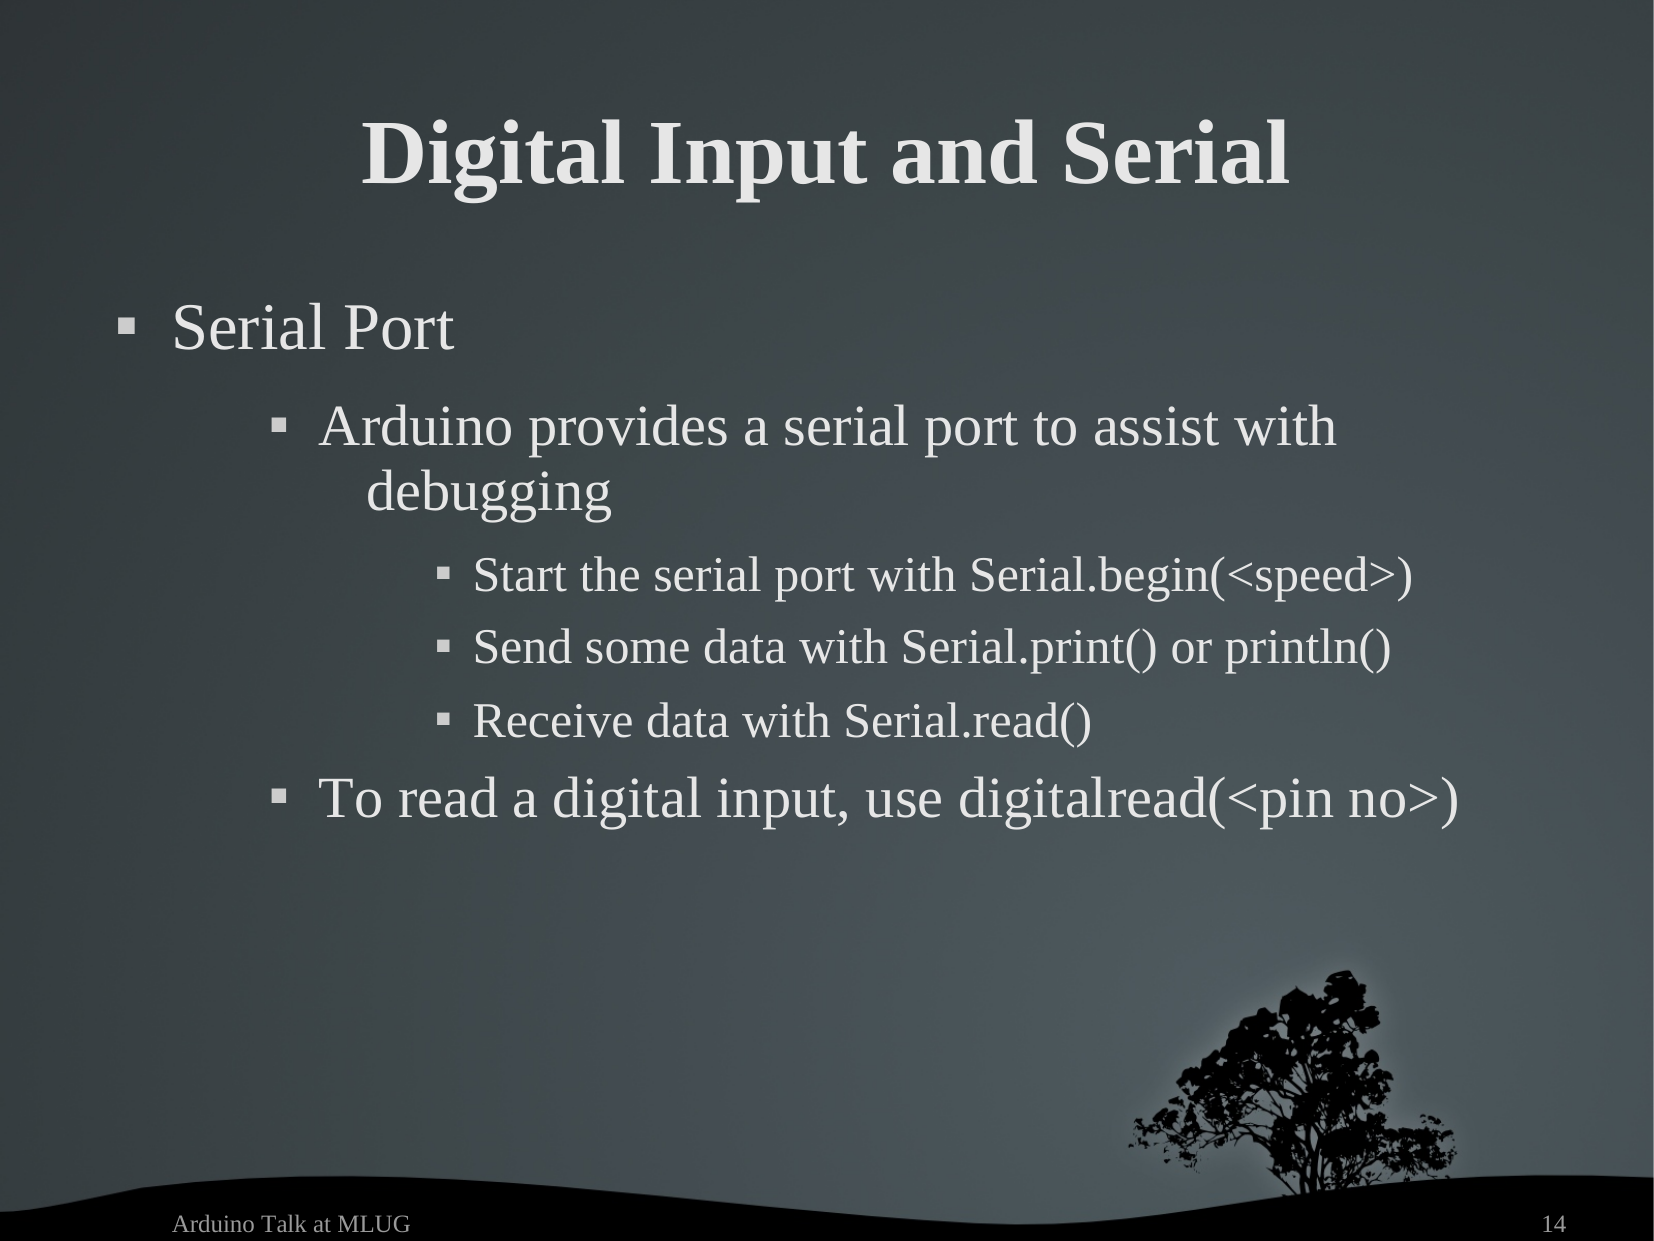

# Digital Input and Serial
Serial Port
Arduino provides a serial port to assist with debugging
Start the serial port with Serial.begin(<speed>)
Send some data with Serial.print() or println()
Receive data with Serial.read()
To read a digital input, use digitalread(<pin no>)
Arduino Talk at MLUG
14